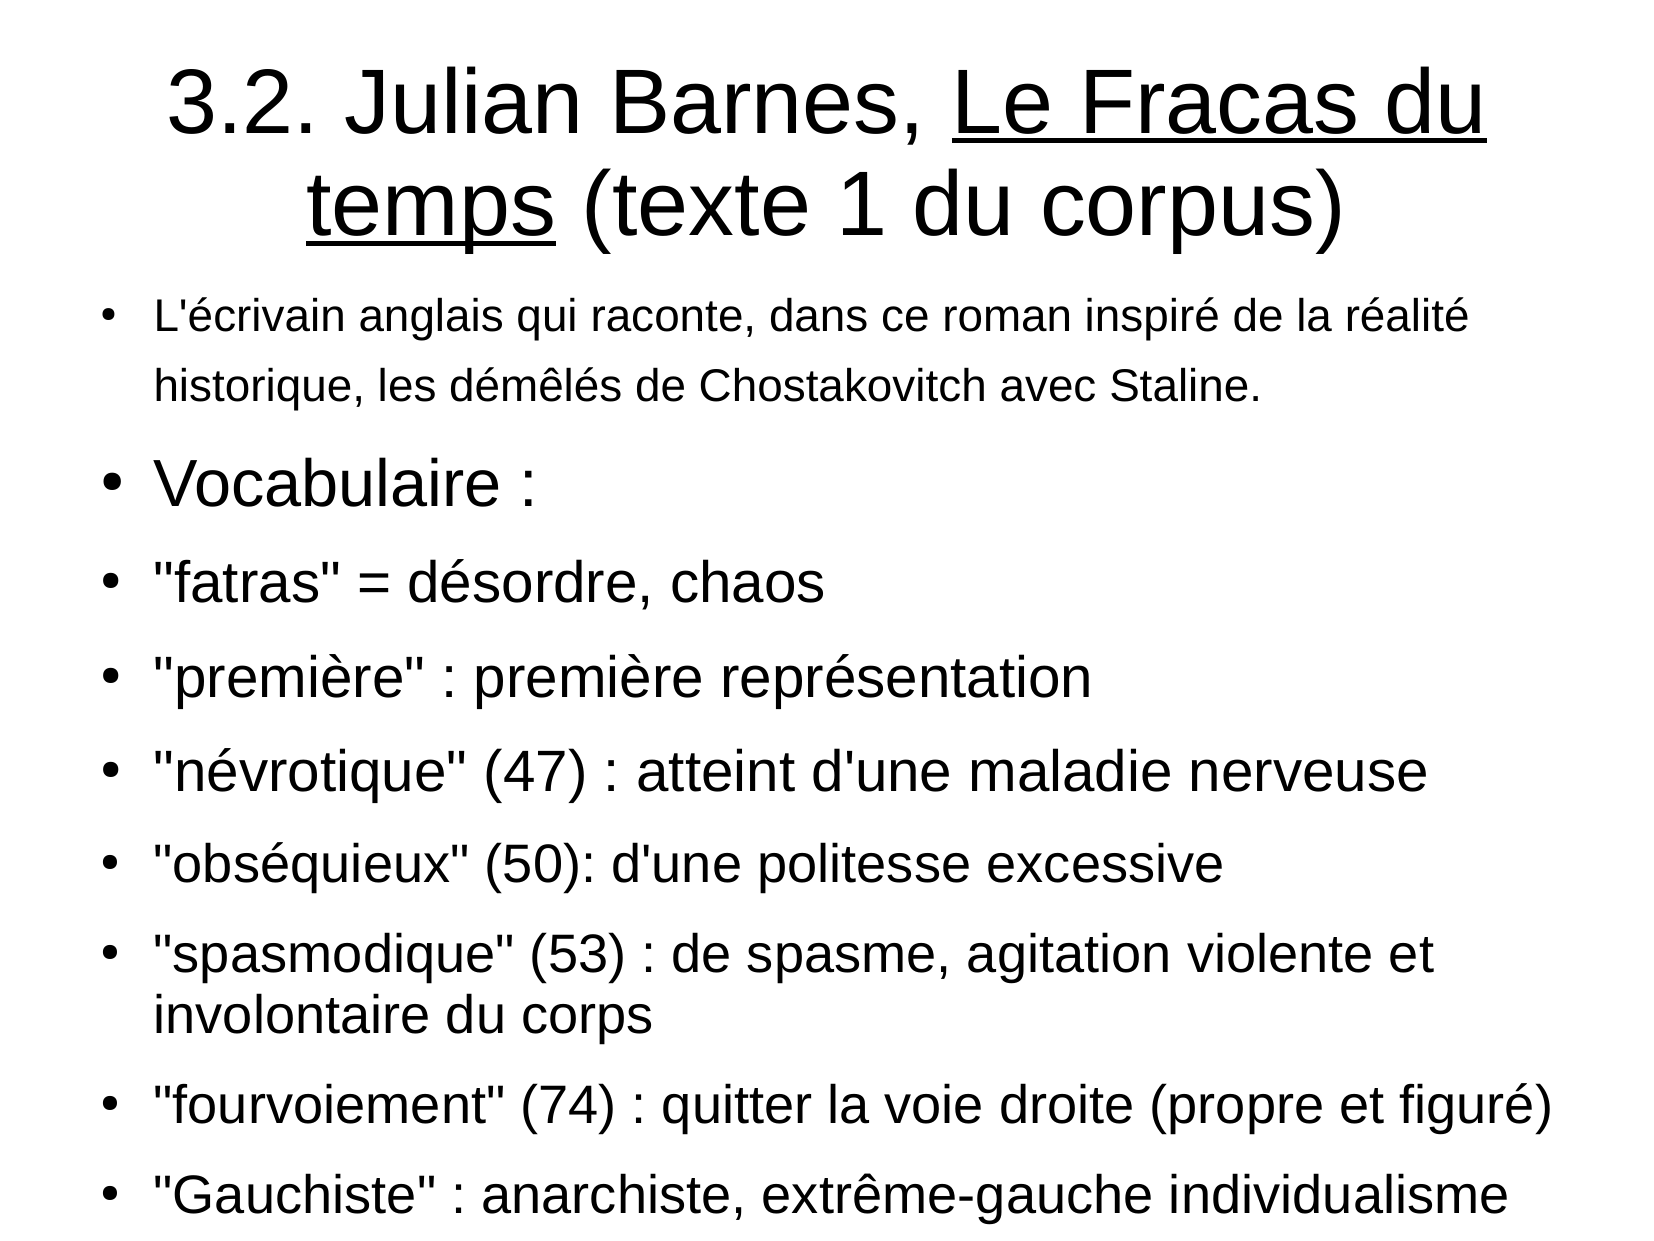

# 3.2. Julian Barnes, Le Fracas du temps (texte 1 du corpus)
L'écrivain anglais qui raconte, dans ce roman inspiré de la réalité historique, les démêlés de Chostakovitch avec Staline.
Vocabulaire :
"fatras" = désordre, chaos
"première" : première représentation
"névrotique" (47) : atteint d'une maladie nerveuse
"obséquieux" (50): d'une politesse excessive
"spasmodique" (53) : de spasme, agitation violente et involontaire du corps
"fourvoiement" (74) : quitter la voie droite (propre et figuré)
"Gauchiste" : anarchiste, extrême-gauche individualisme